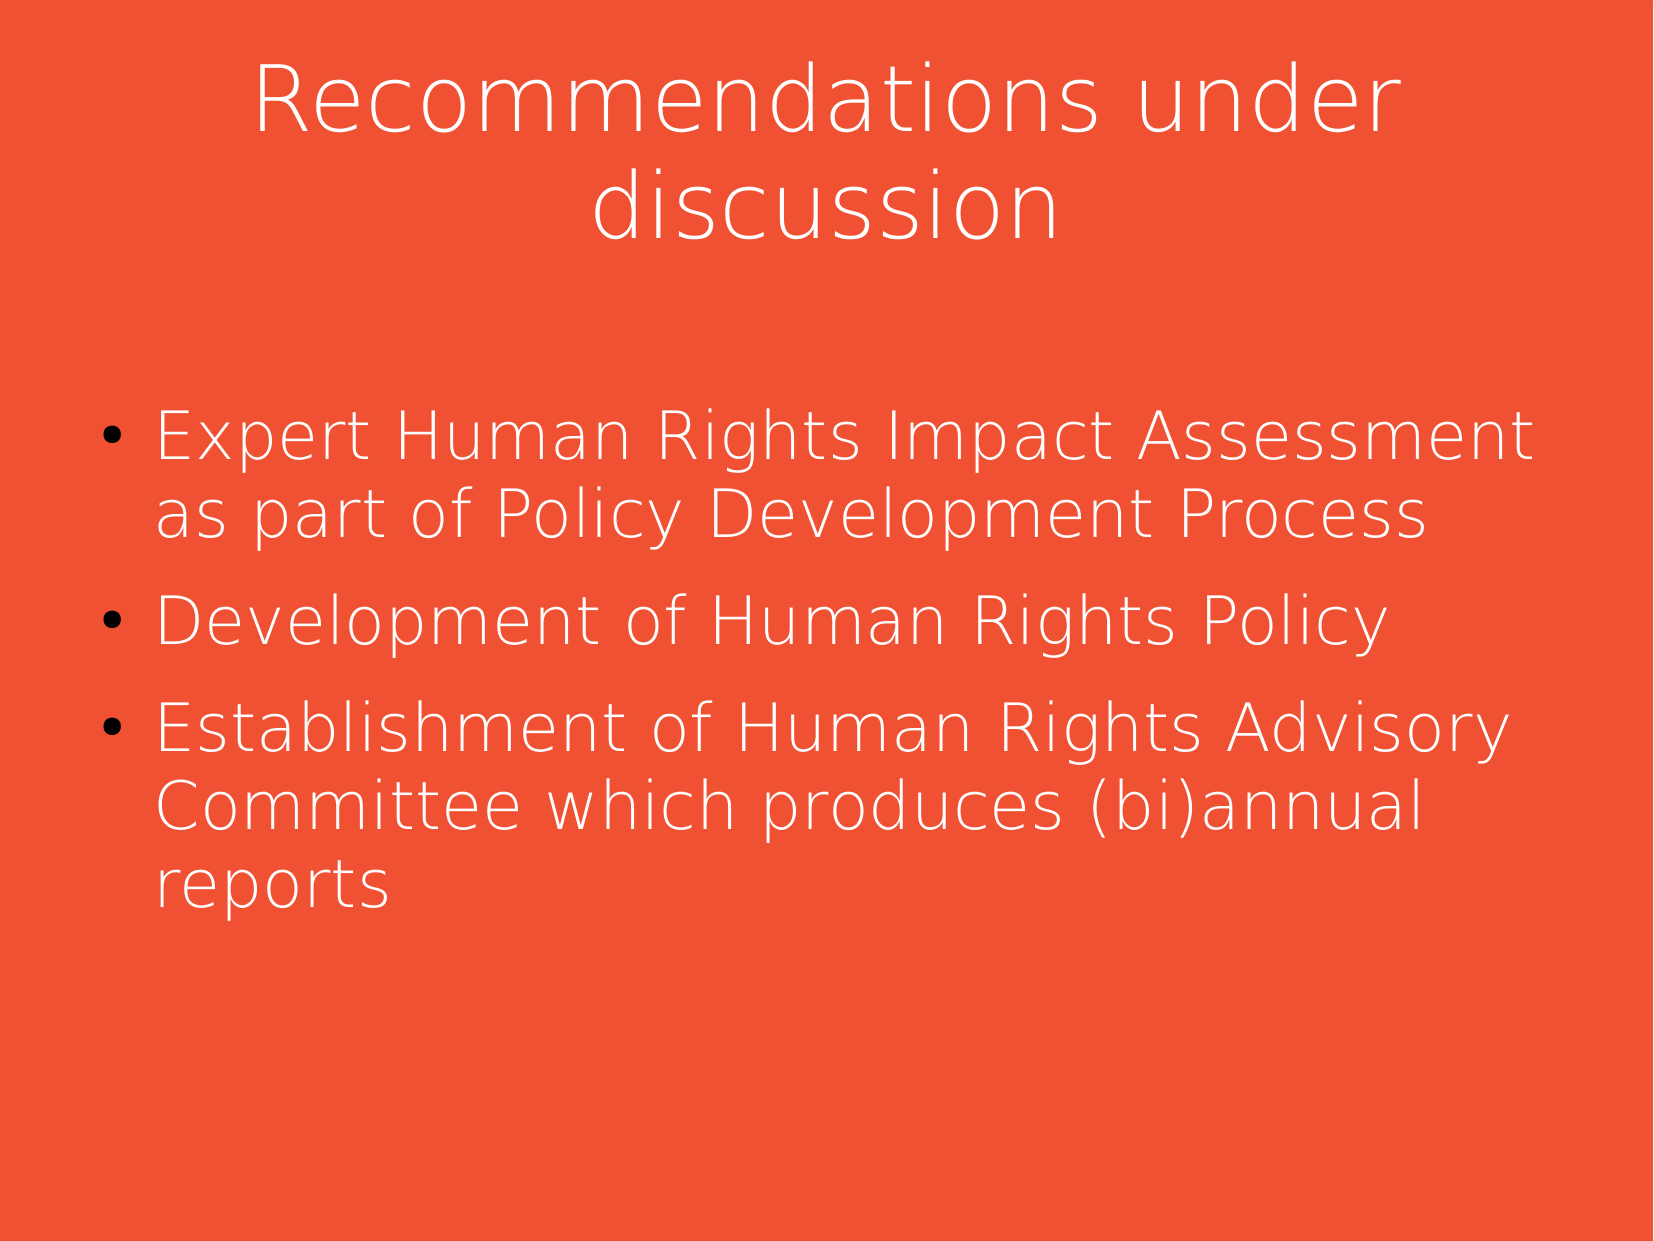

# Recommendations under discussion
Expert Human Rights Impact Assessment as part of Policy Development Process
Development of Human Rights Policy
Establishment of Human Rights Advisory Committee which produces (bi)annual reports